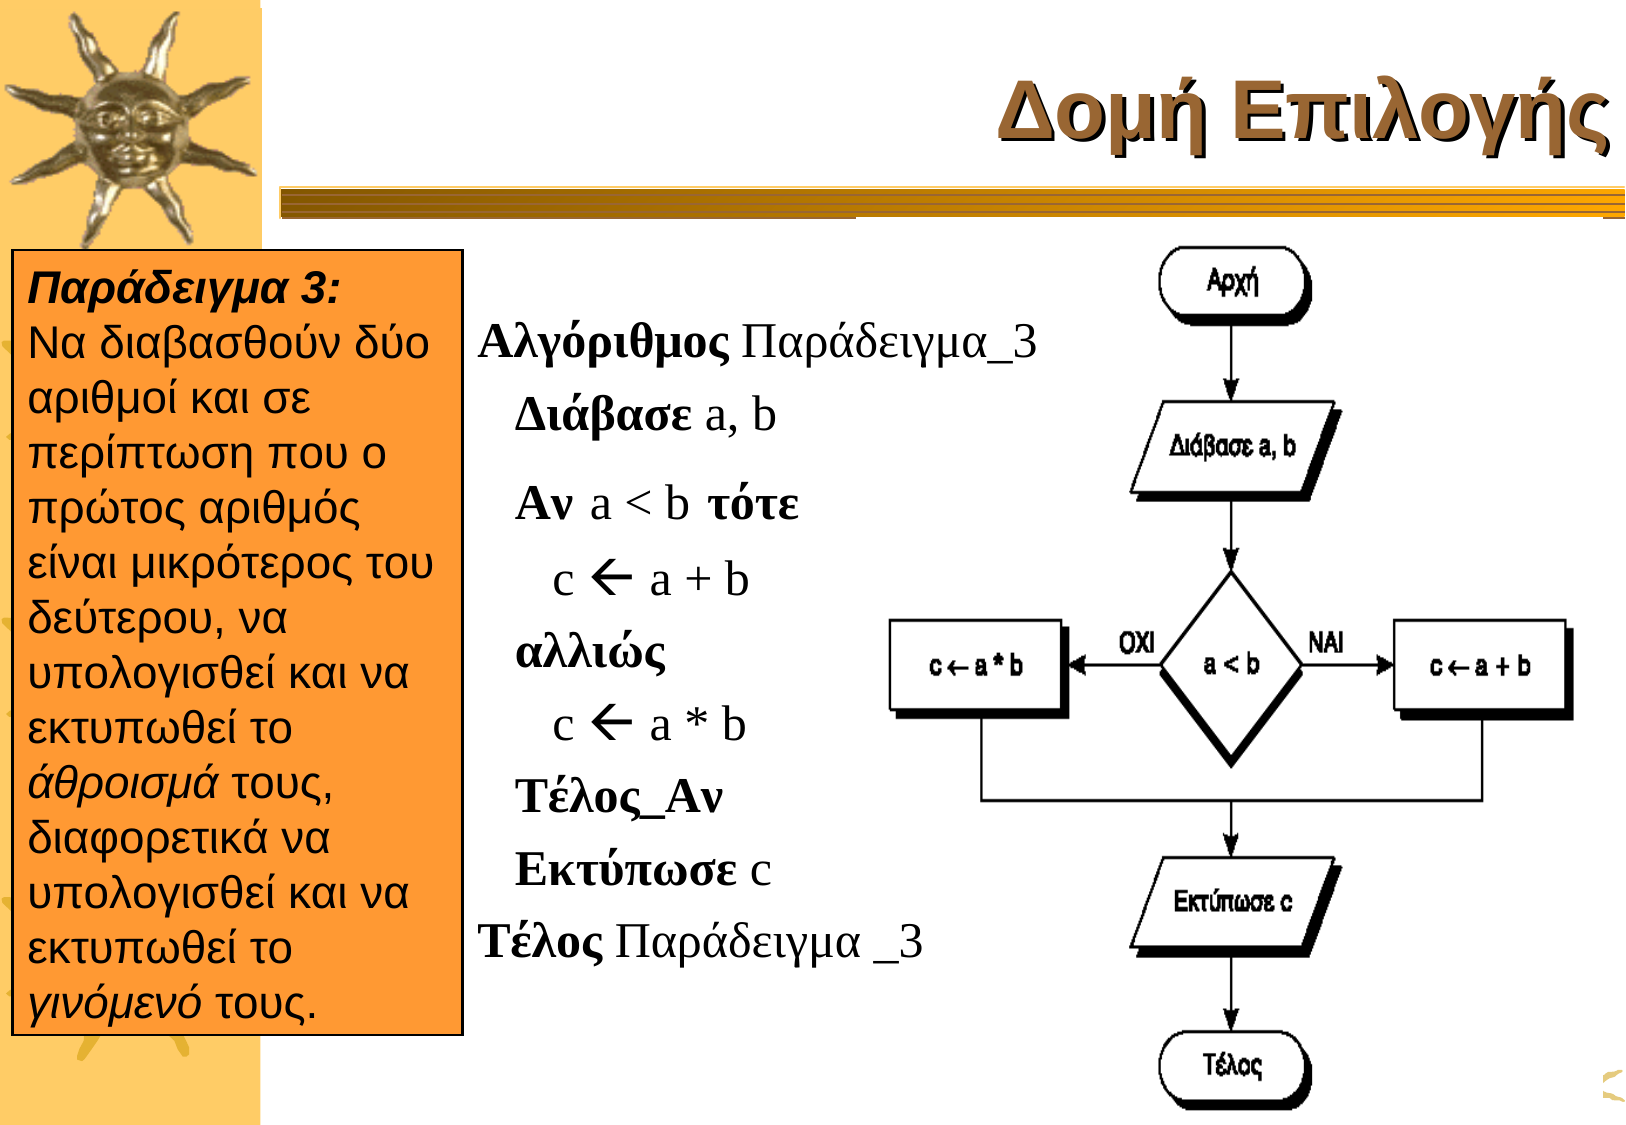

Δομή Επιλογής
Παράδειγμα 3:
Να διαβασθούν δύο αριθμοί και σε περίπτωση που ο πρώτος αριθμός είναι μικρότερος του δεύτερου, να υπολογισθεί και να εκτυπωθεί το άθροισμά τους, διαφορετικά να υπολογισθεί και να εκτυπωθεί το γινόμενό τους.
Αλγόριθμος Παράδειγμα_3
 Διάβασε a, b
 Αν a < b τότε
 c  a + b
 αλλιώς
 c  a * b
 Τέλος_Αν
 Εκτύπωσε c
Τέλος Παράδειγμα _3
Κεφ. 2.4.2
5